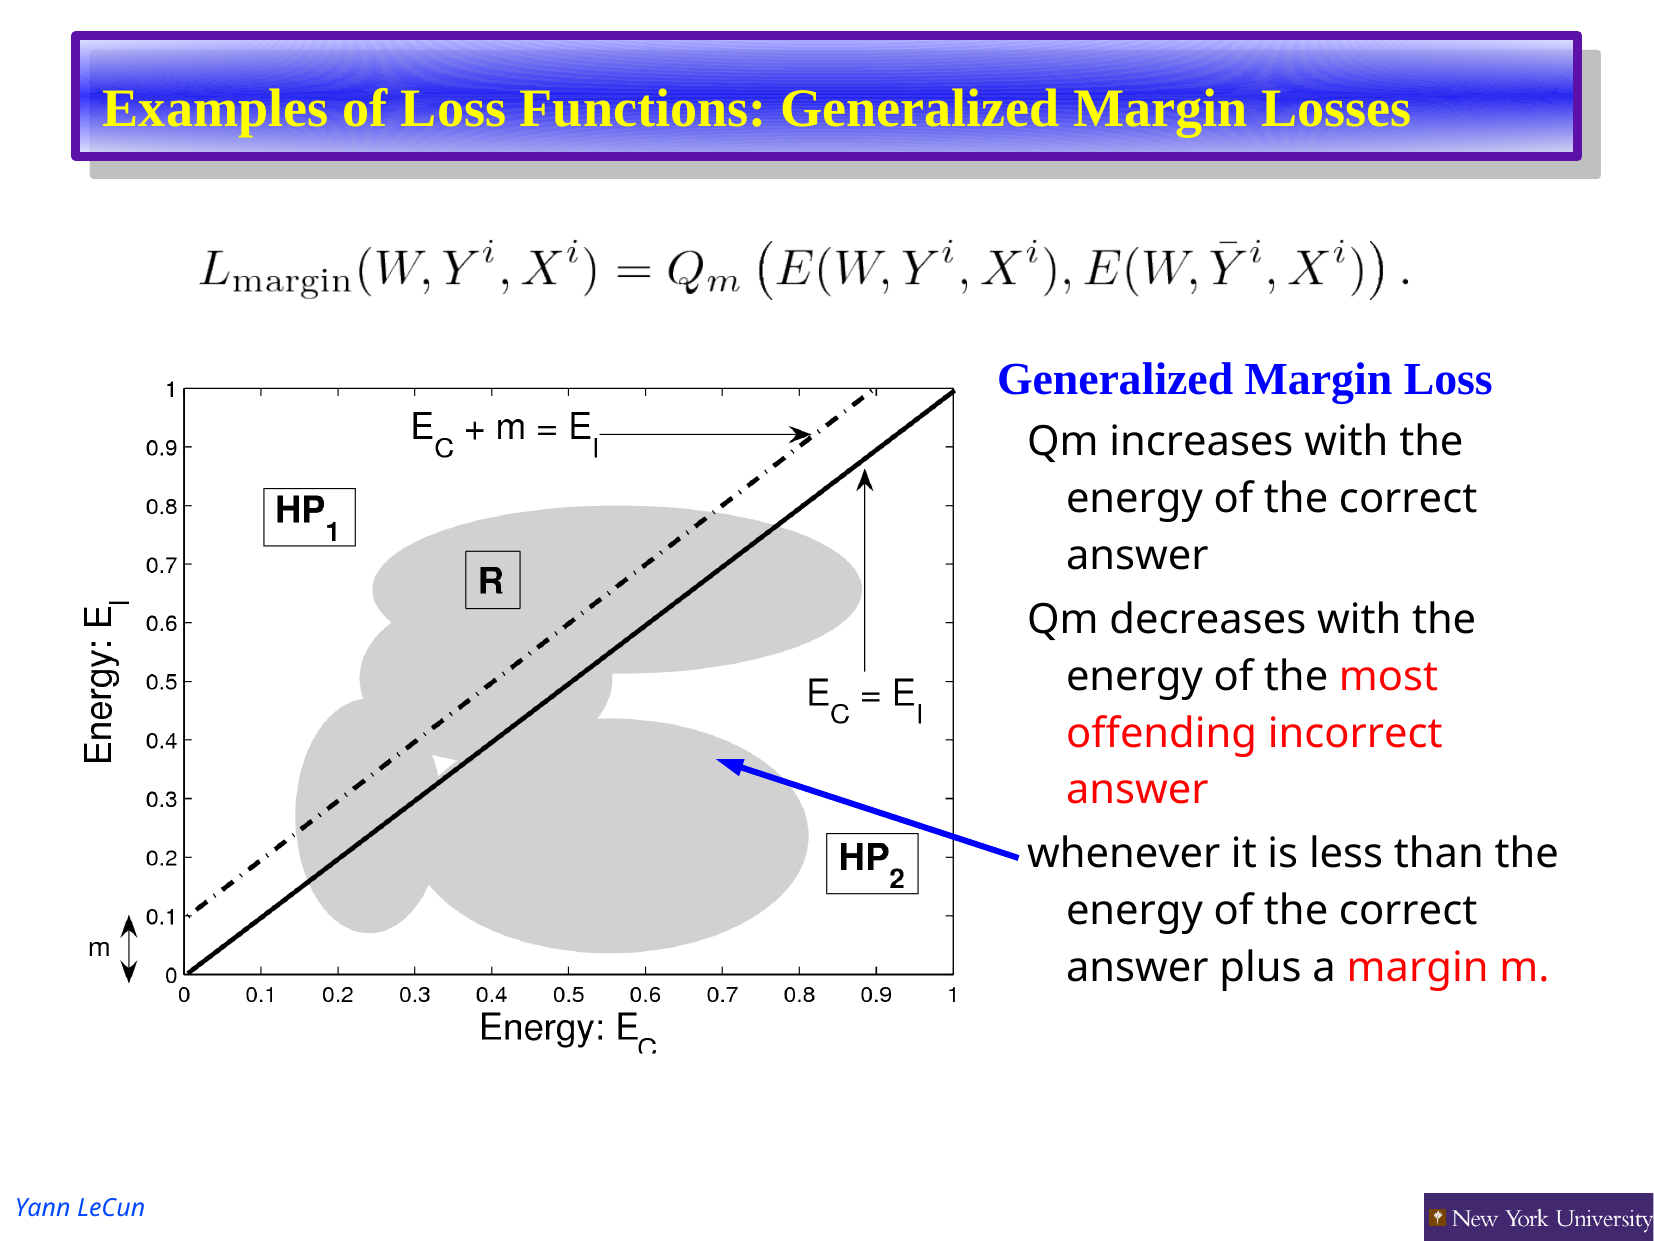

# Examples of Loss Functions: Generalized Margin Losses
Generalized Margin Loss
Qm increases with the energy of the correct answer
Qm decreases with the energy of the most offending incorrect answer
whenever it is less than the energy of the correct answer plus a margin m.